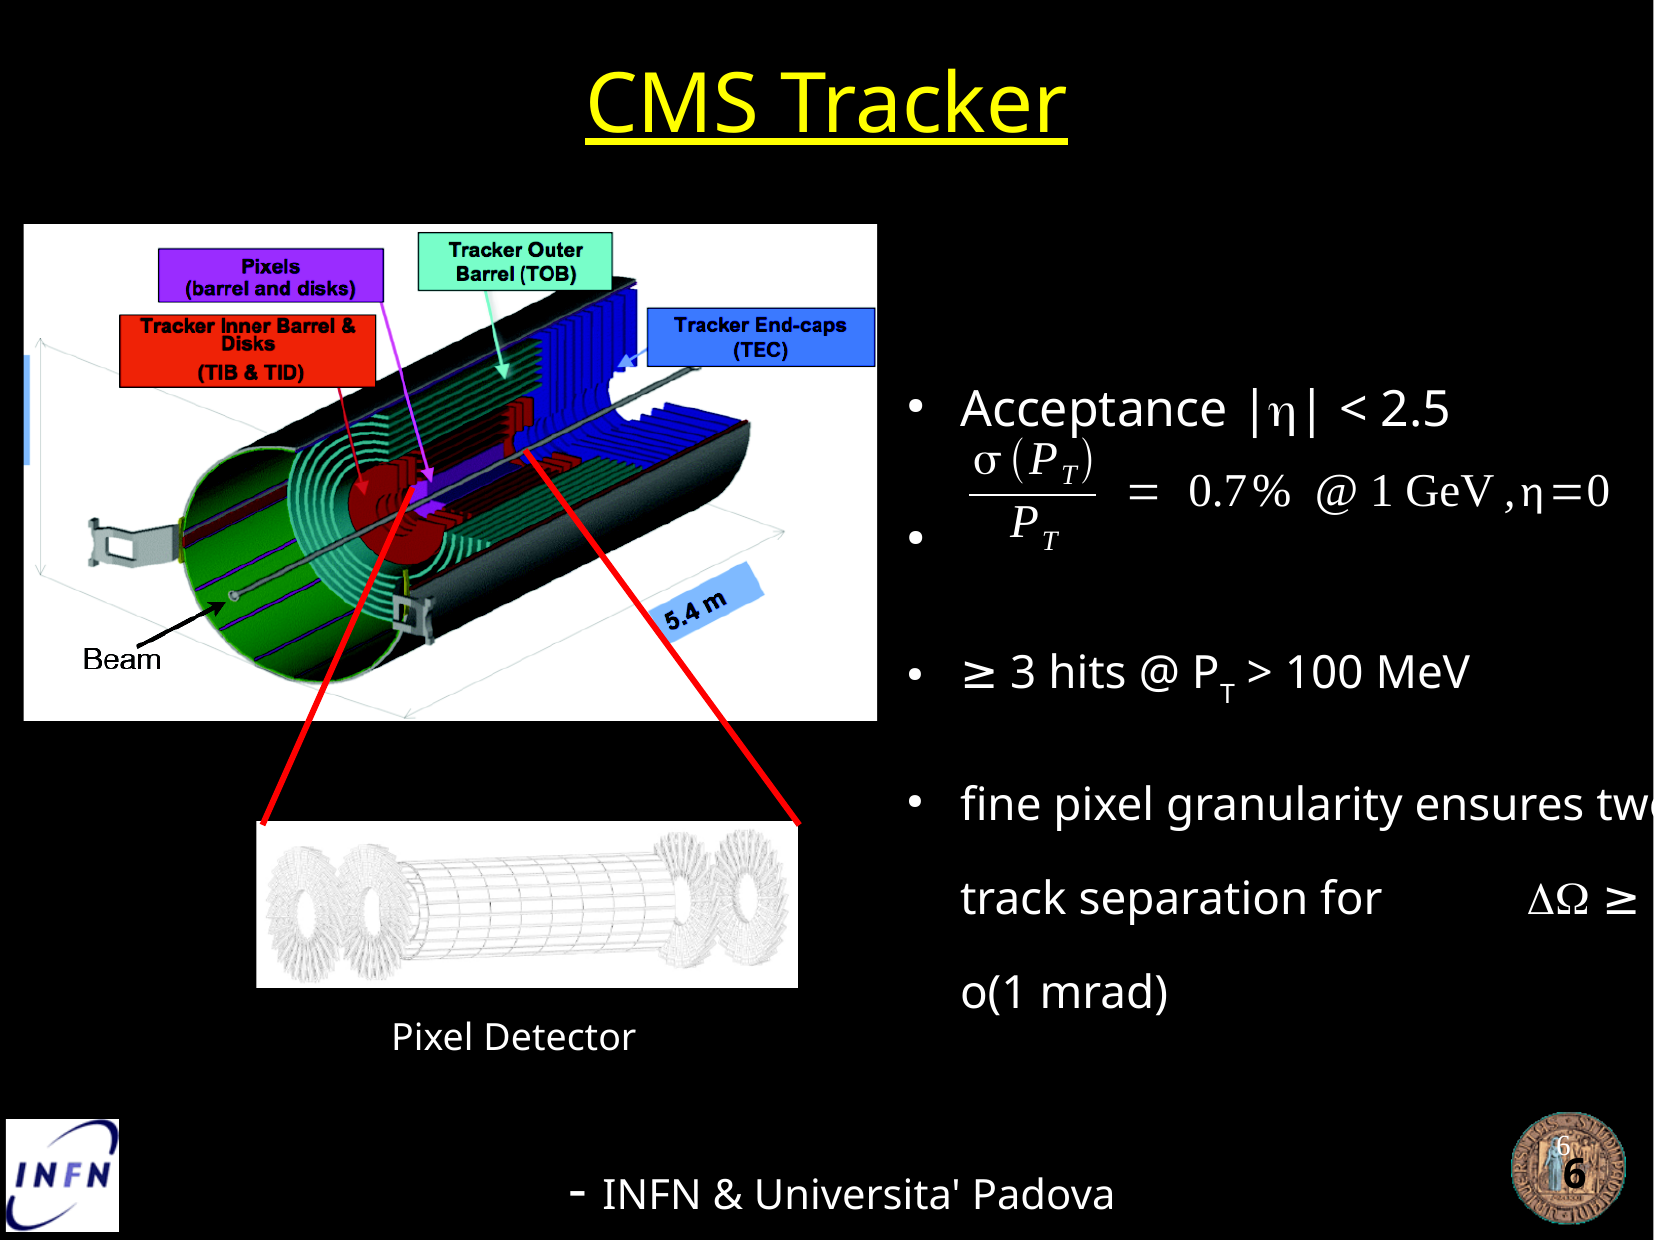

# CMS Tracker
Acceptance |h| < 2.5
≥ 3 hits @ PT > 100 MeV
fine pixel granularity ensures two track separation for DW ≥ o(1 mrad)
Pixel Detector
6